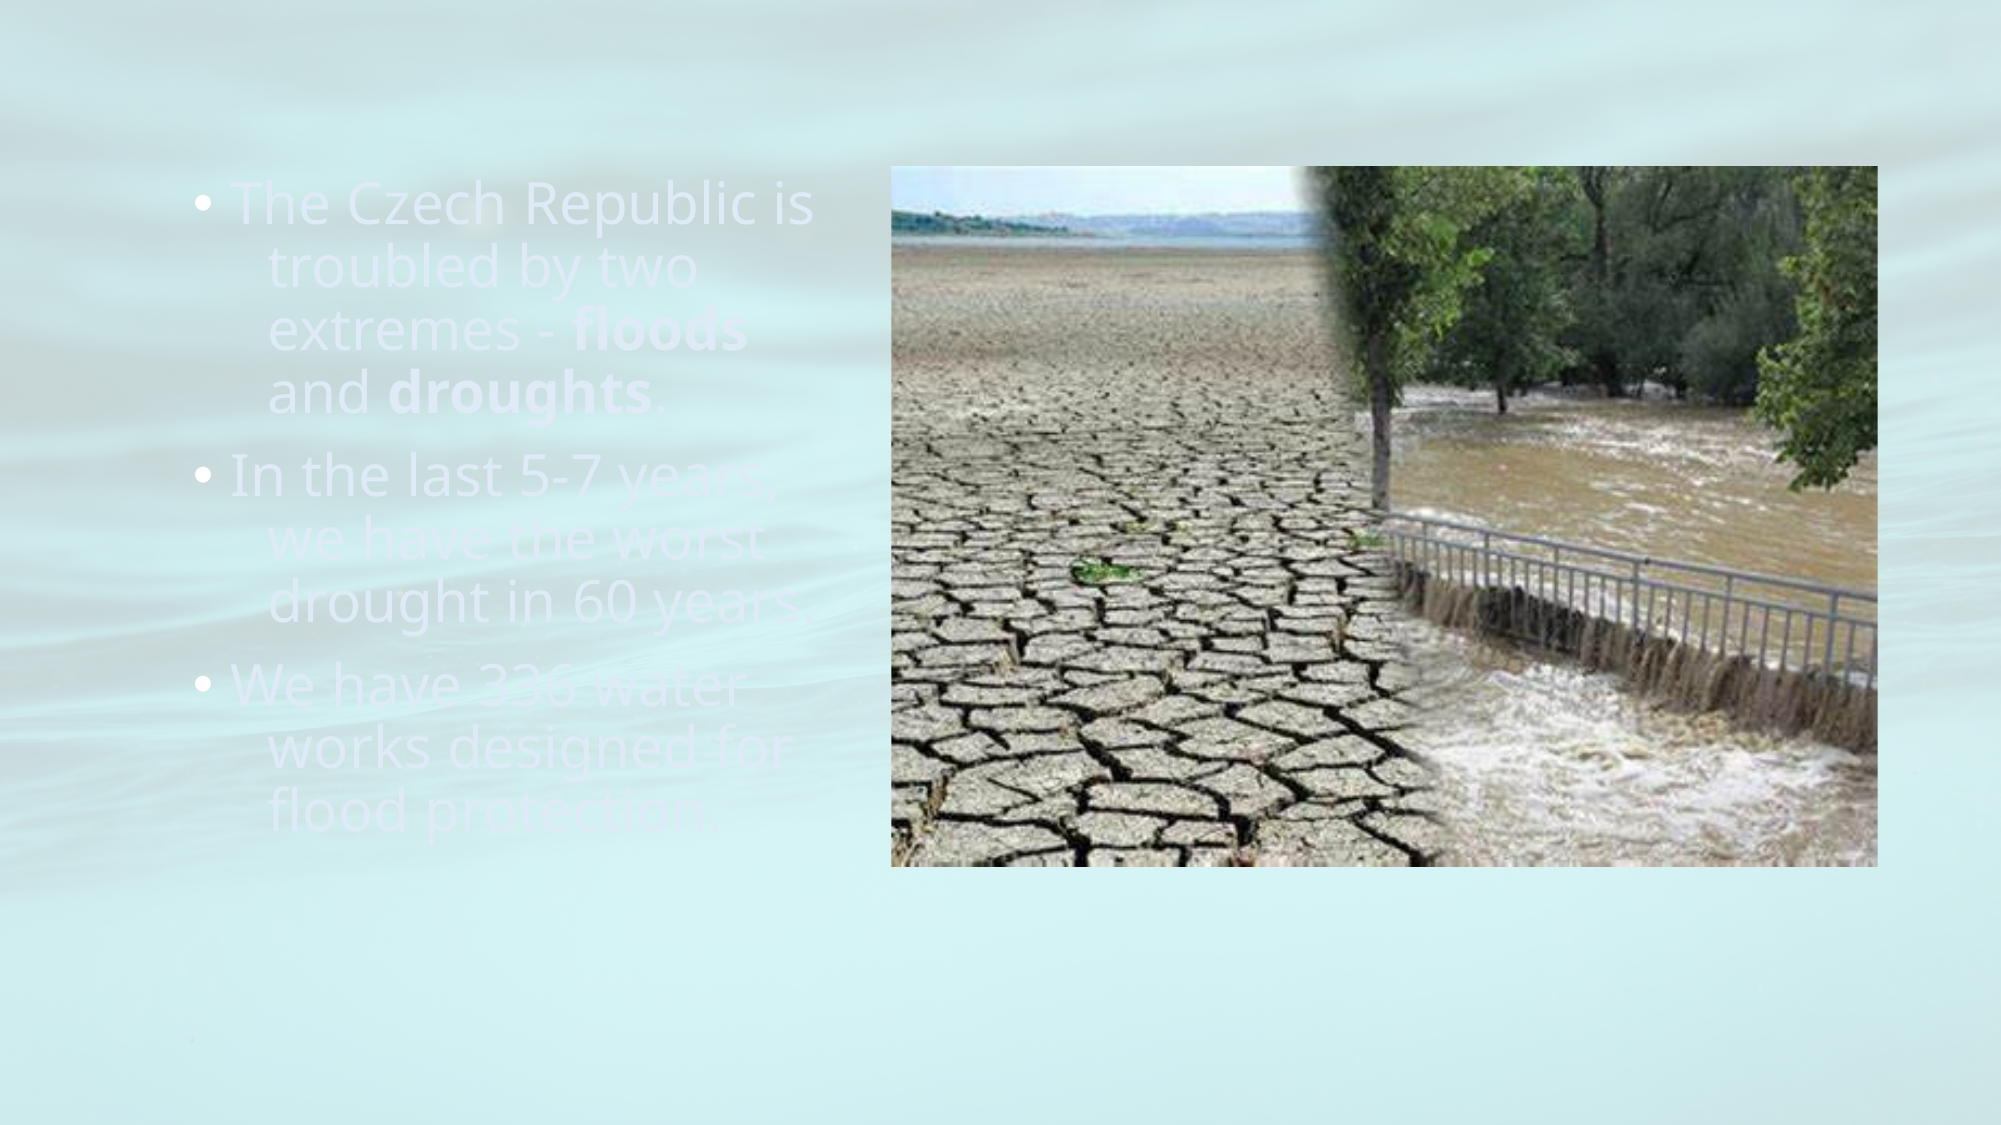

# The Czech Republic is troubled by two extremes - floods and droughts.
In the last 5-7 years, we have the worst drought in 60 years.
We have 336 water works designed for flood protection.